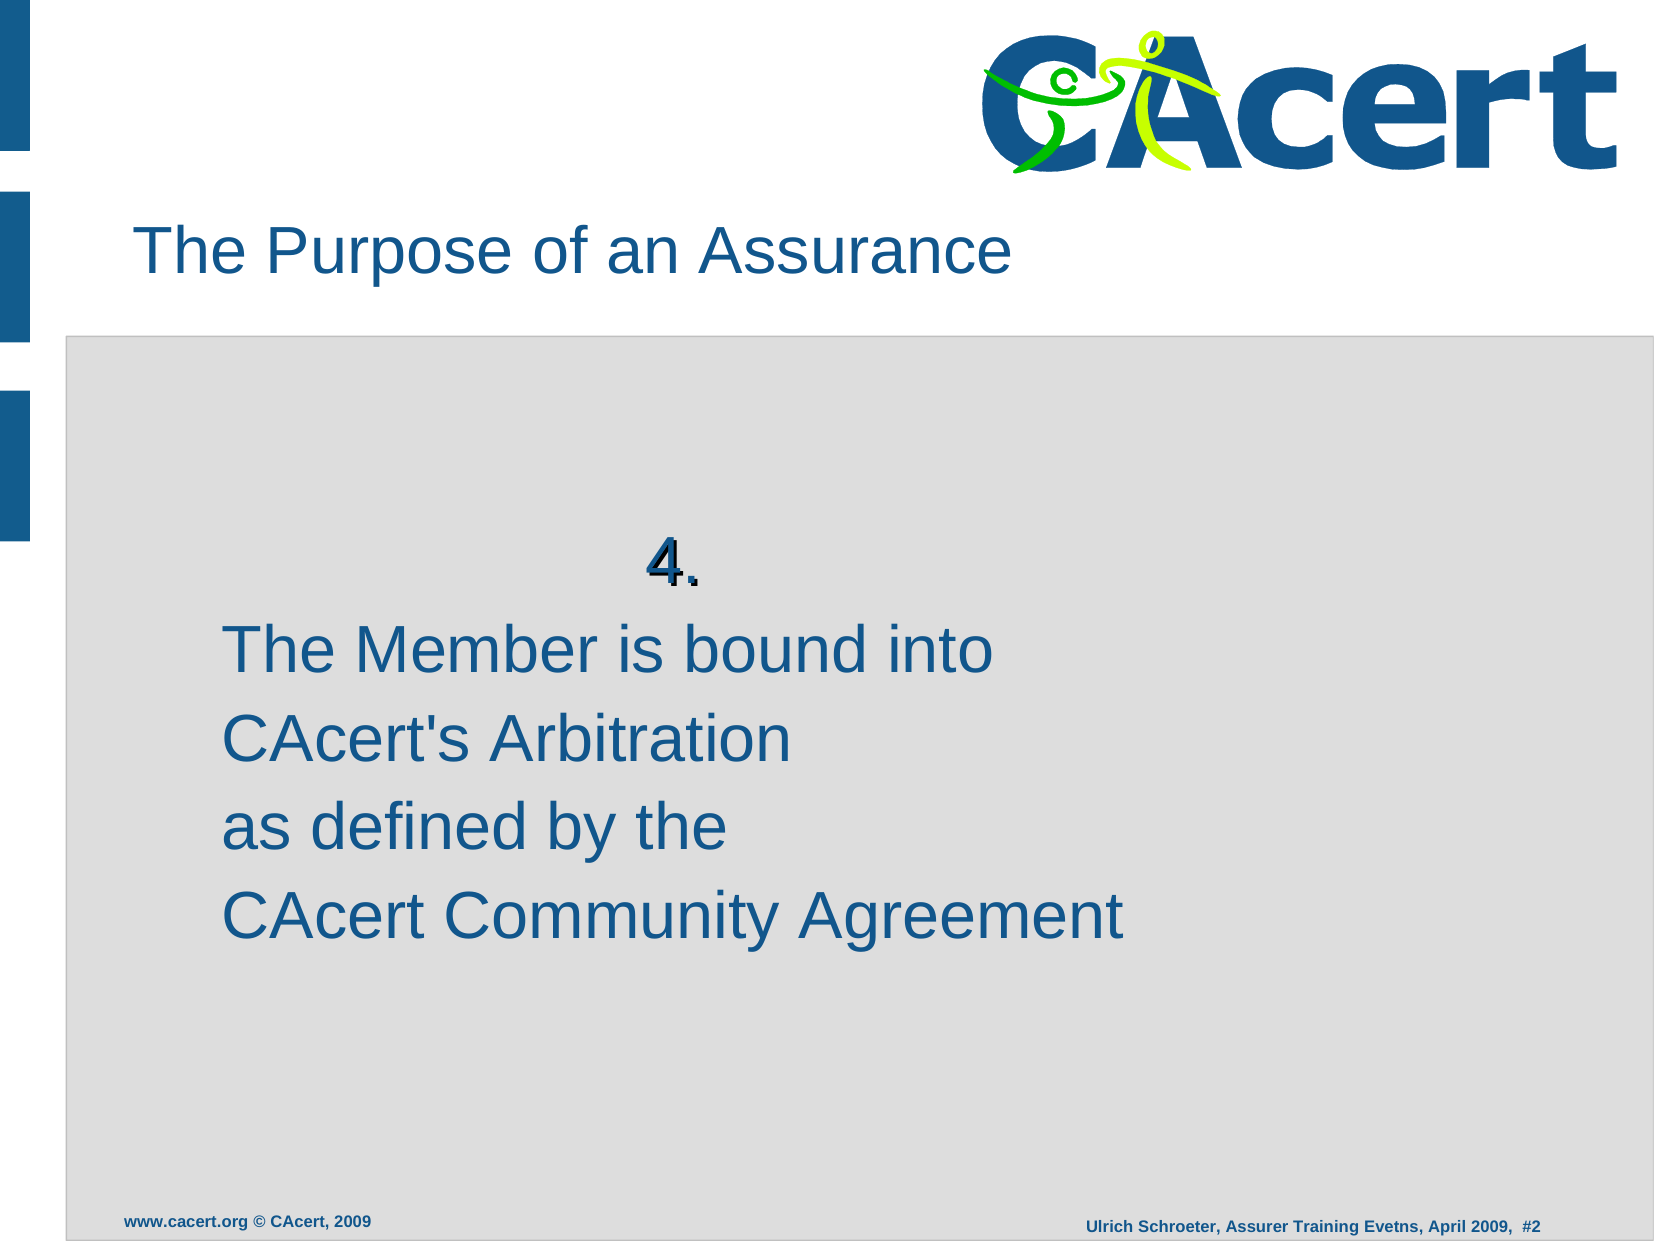

The Purpose of an Assurance
4.
The Member is bound into
CAcert's Arbitration
as defined by the
CAcert Community Agreement